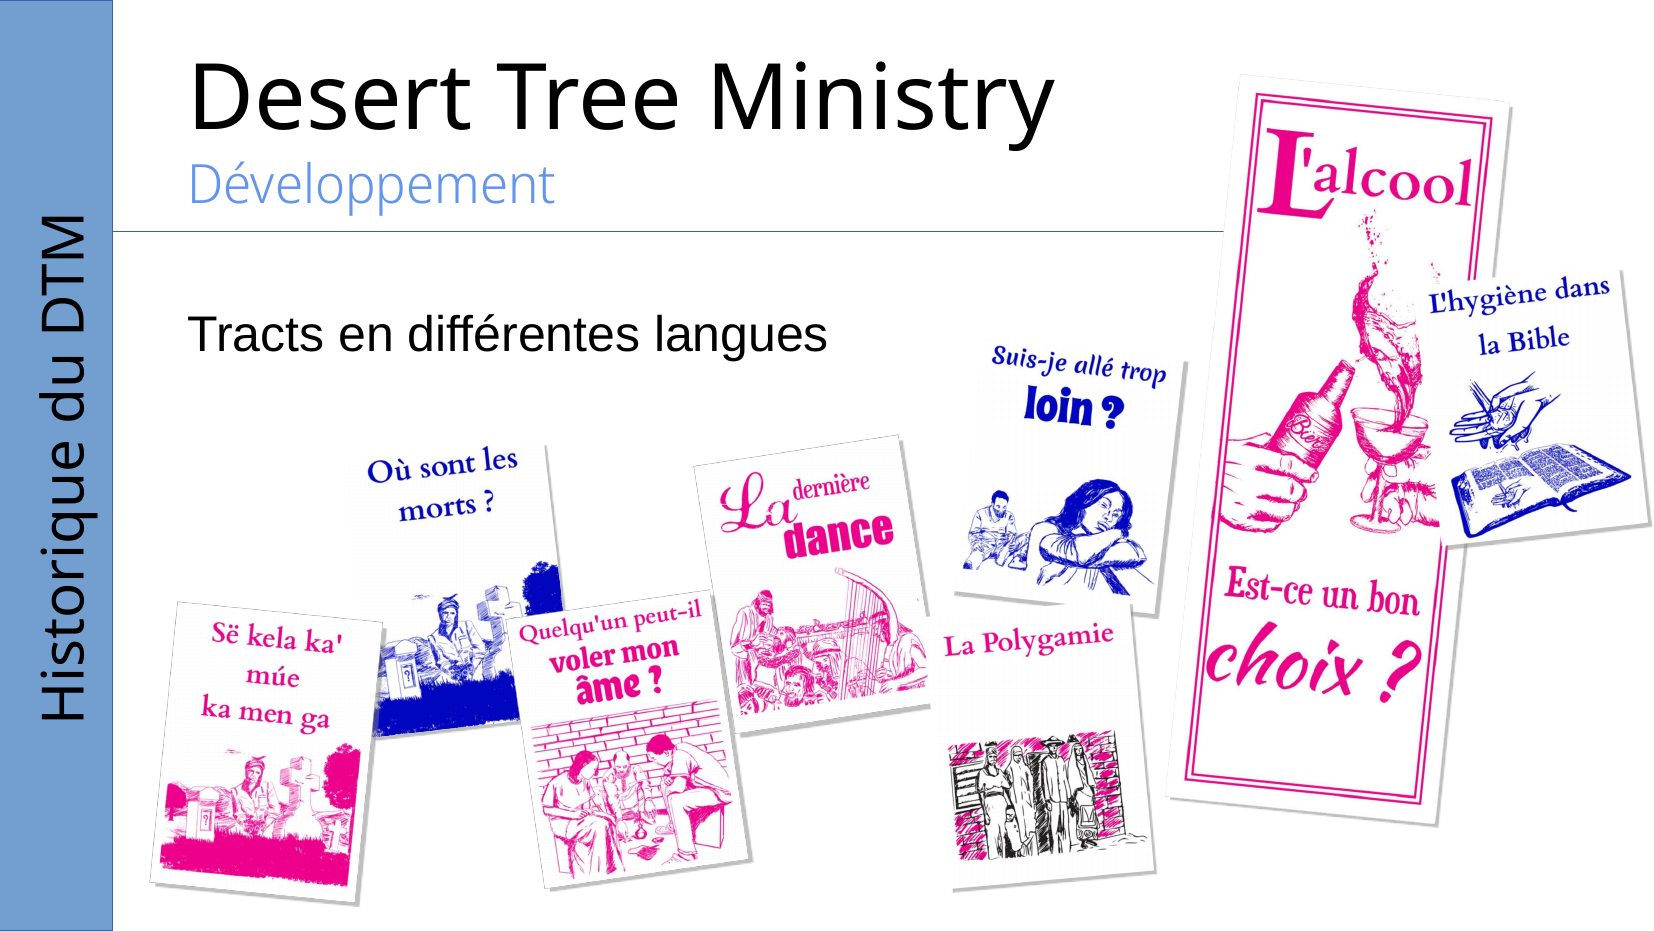

# Desert Tree Ministry
Développement
Tracts en différentes langues
Historique du DTM